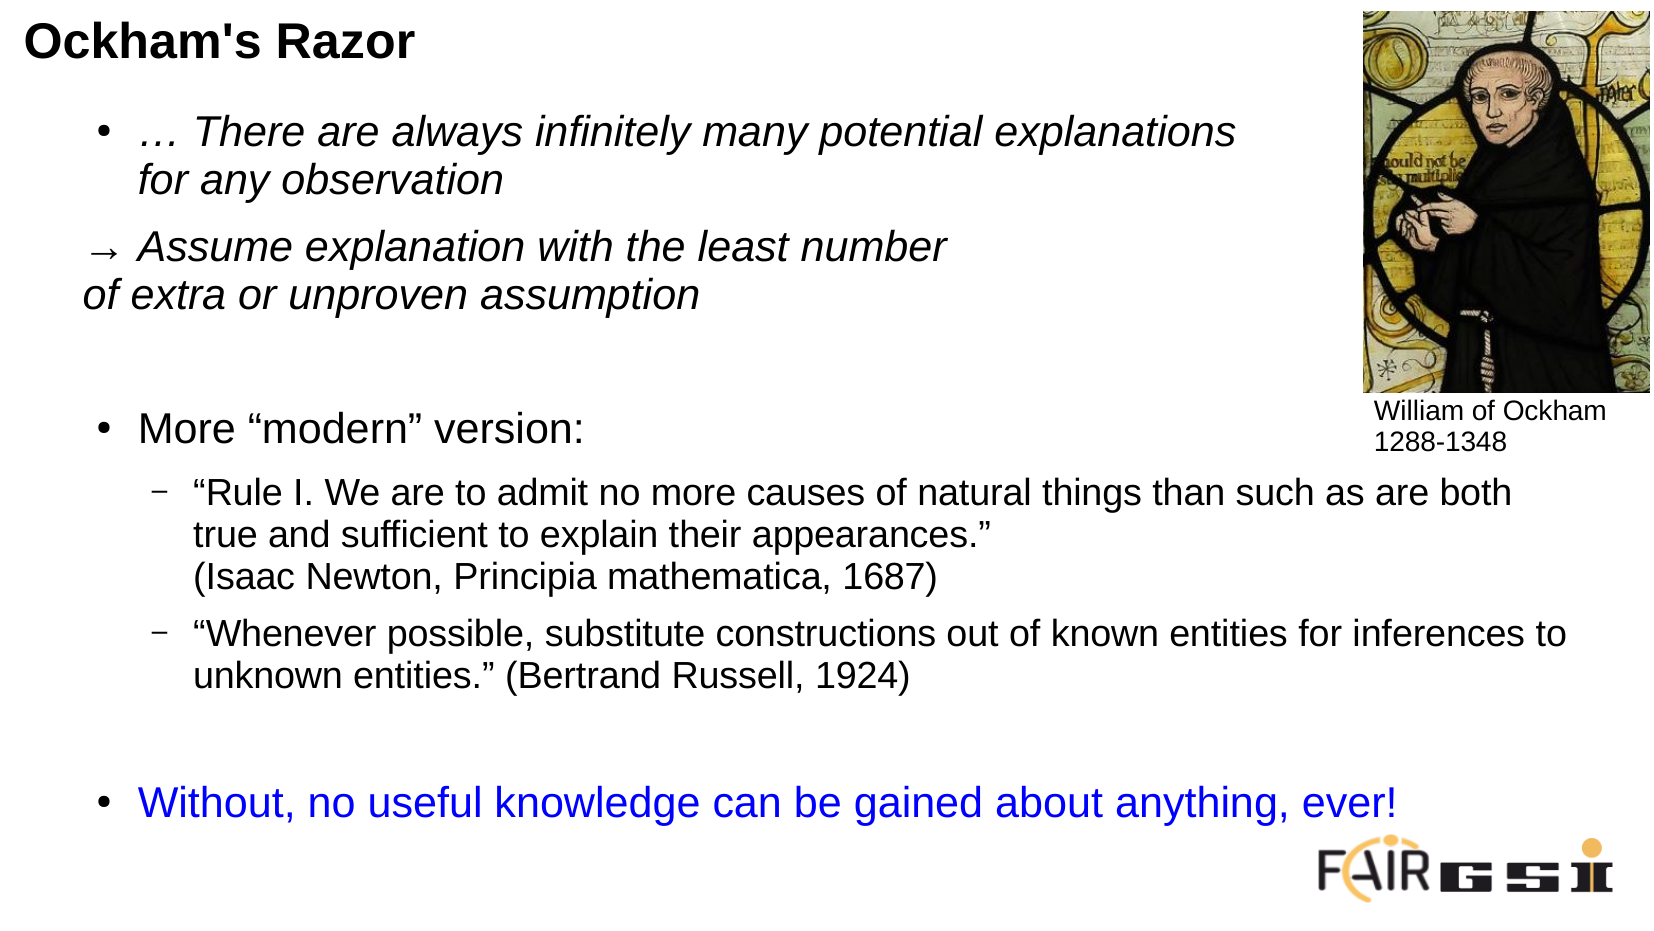

# Ockham's Razor
… There are always infinitely many potential explanations
for any observation
→ Assume explanation with the least number
of extra or unproven assumption
More “modern” version:
“Rule I. We are to admit no more causes of natural things than such as are both true and sufficient to explain their appearances.”
(Isaac Newton, Principia mathematica, 1687)
“Whenever possible, substitute constructions out of known entities for inferences to unknown entities.” (Bertrand Russell, 1924)
Without, no useful knowledge can be gained about anything, ever!
William of Ockham
1288-1348